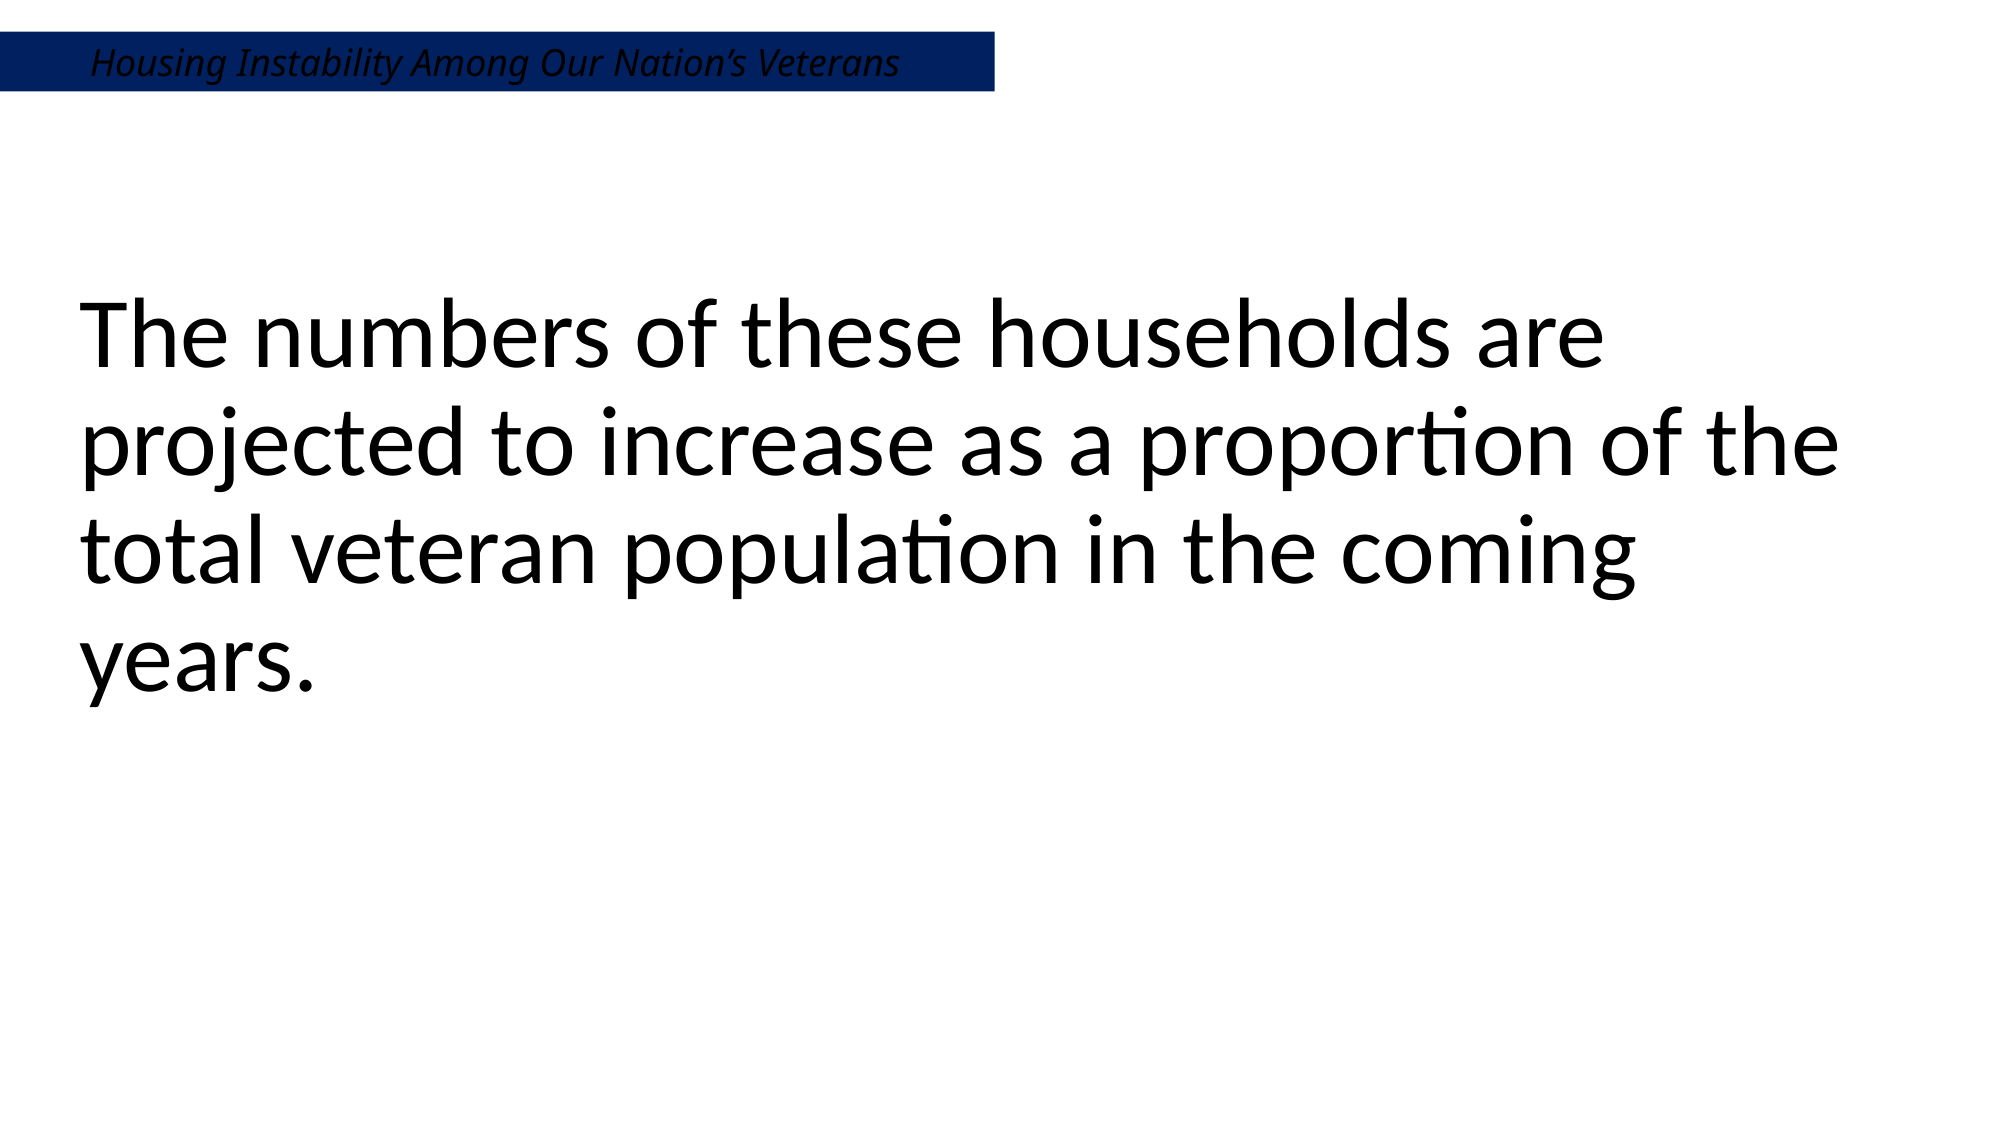

Housing Instability Among Our Nation’s Veterans
# The numbers of these households are projected to increase as a proportion of the total veteran population in the coming years.